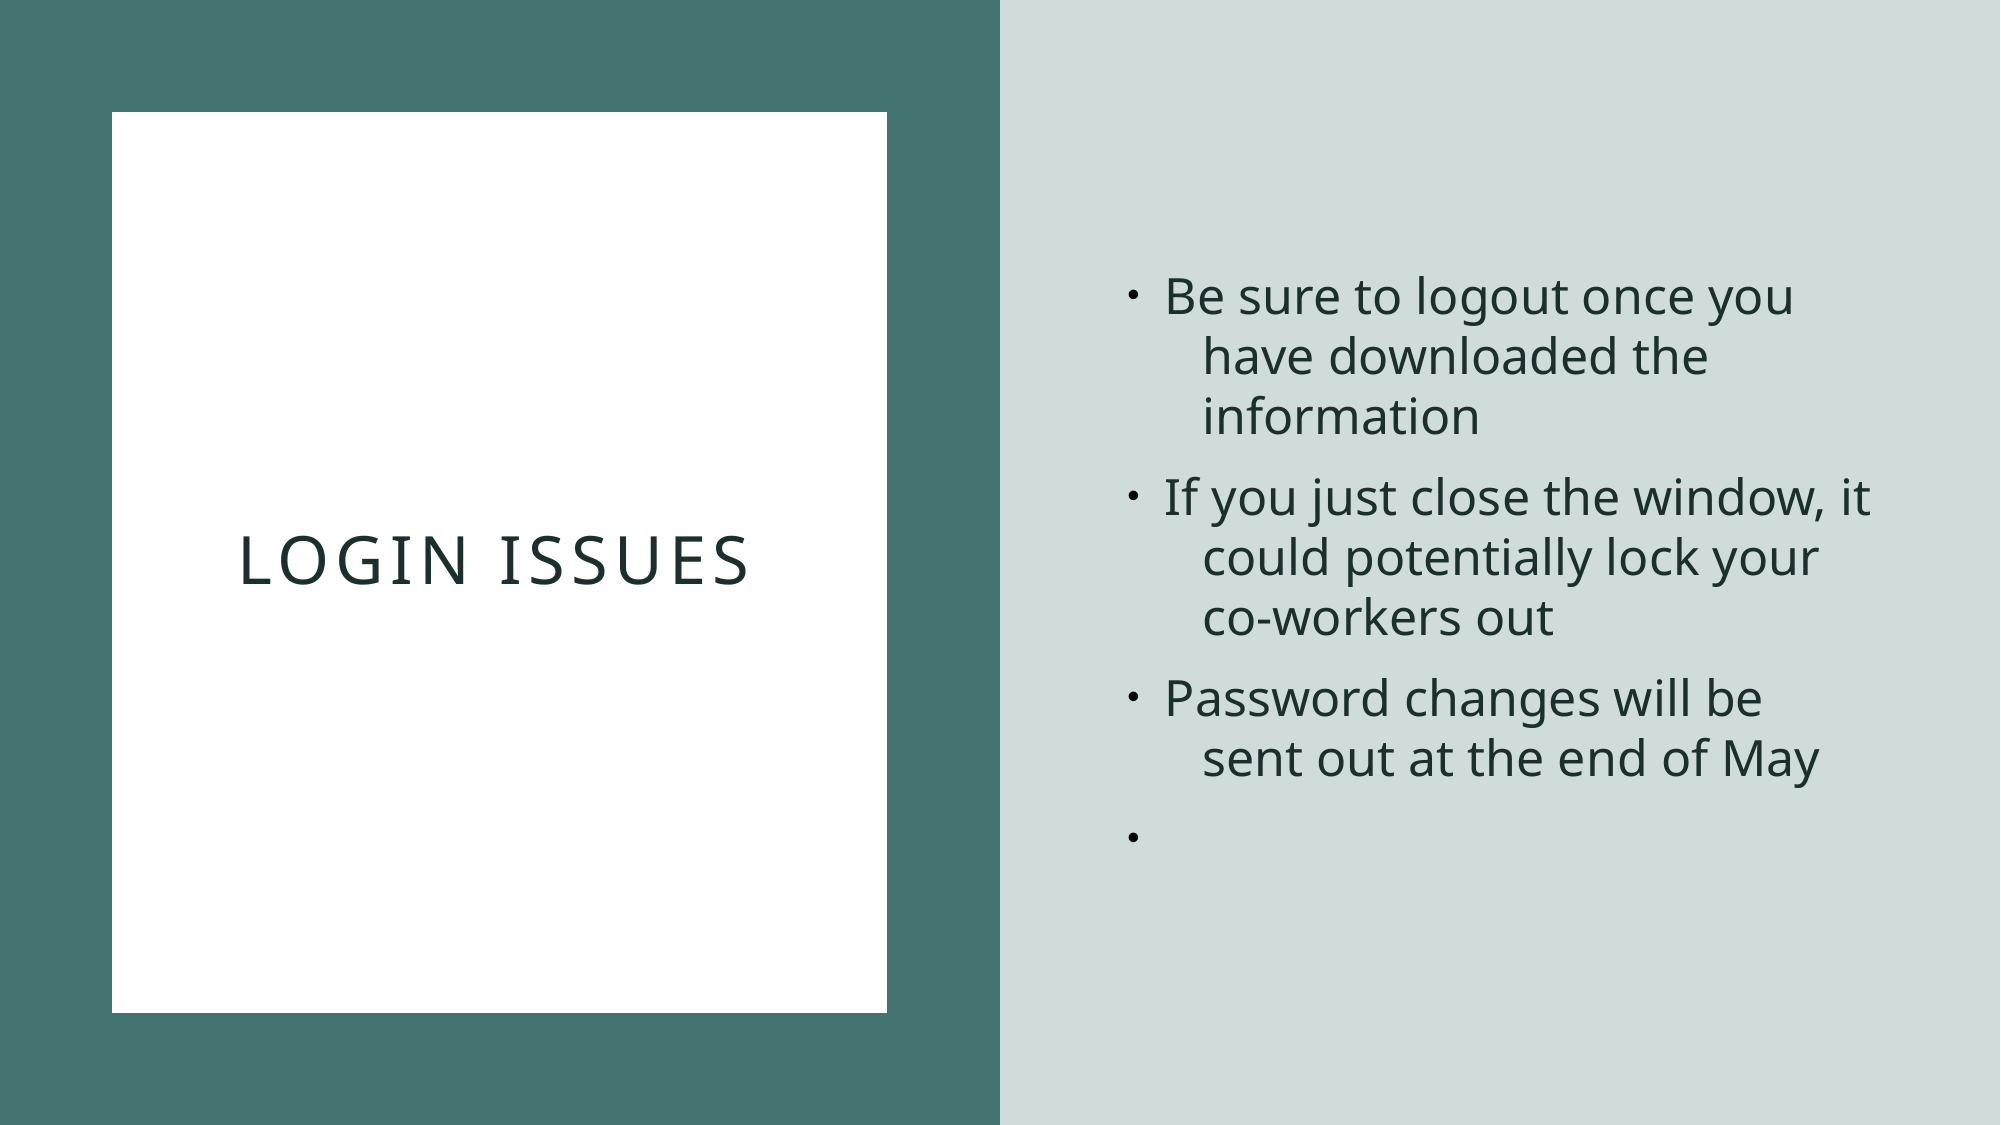

Be sure to logout once you have downloaded the information
If you just close the window, it could potentially lock your co-workers out
Password changes will be sent out at the end of May
# Login issues